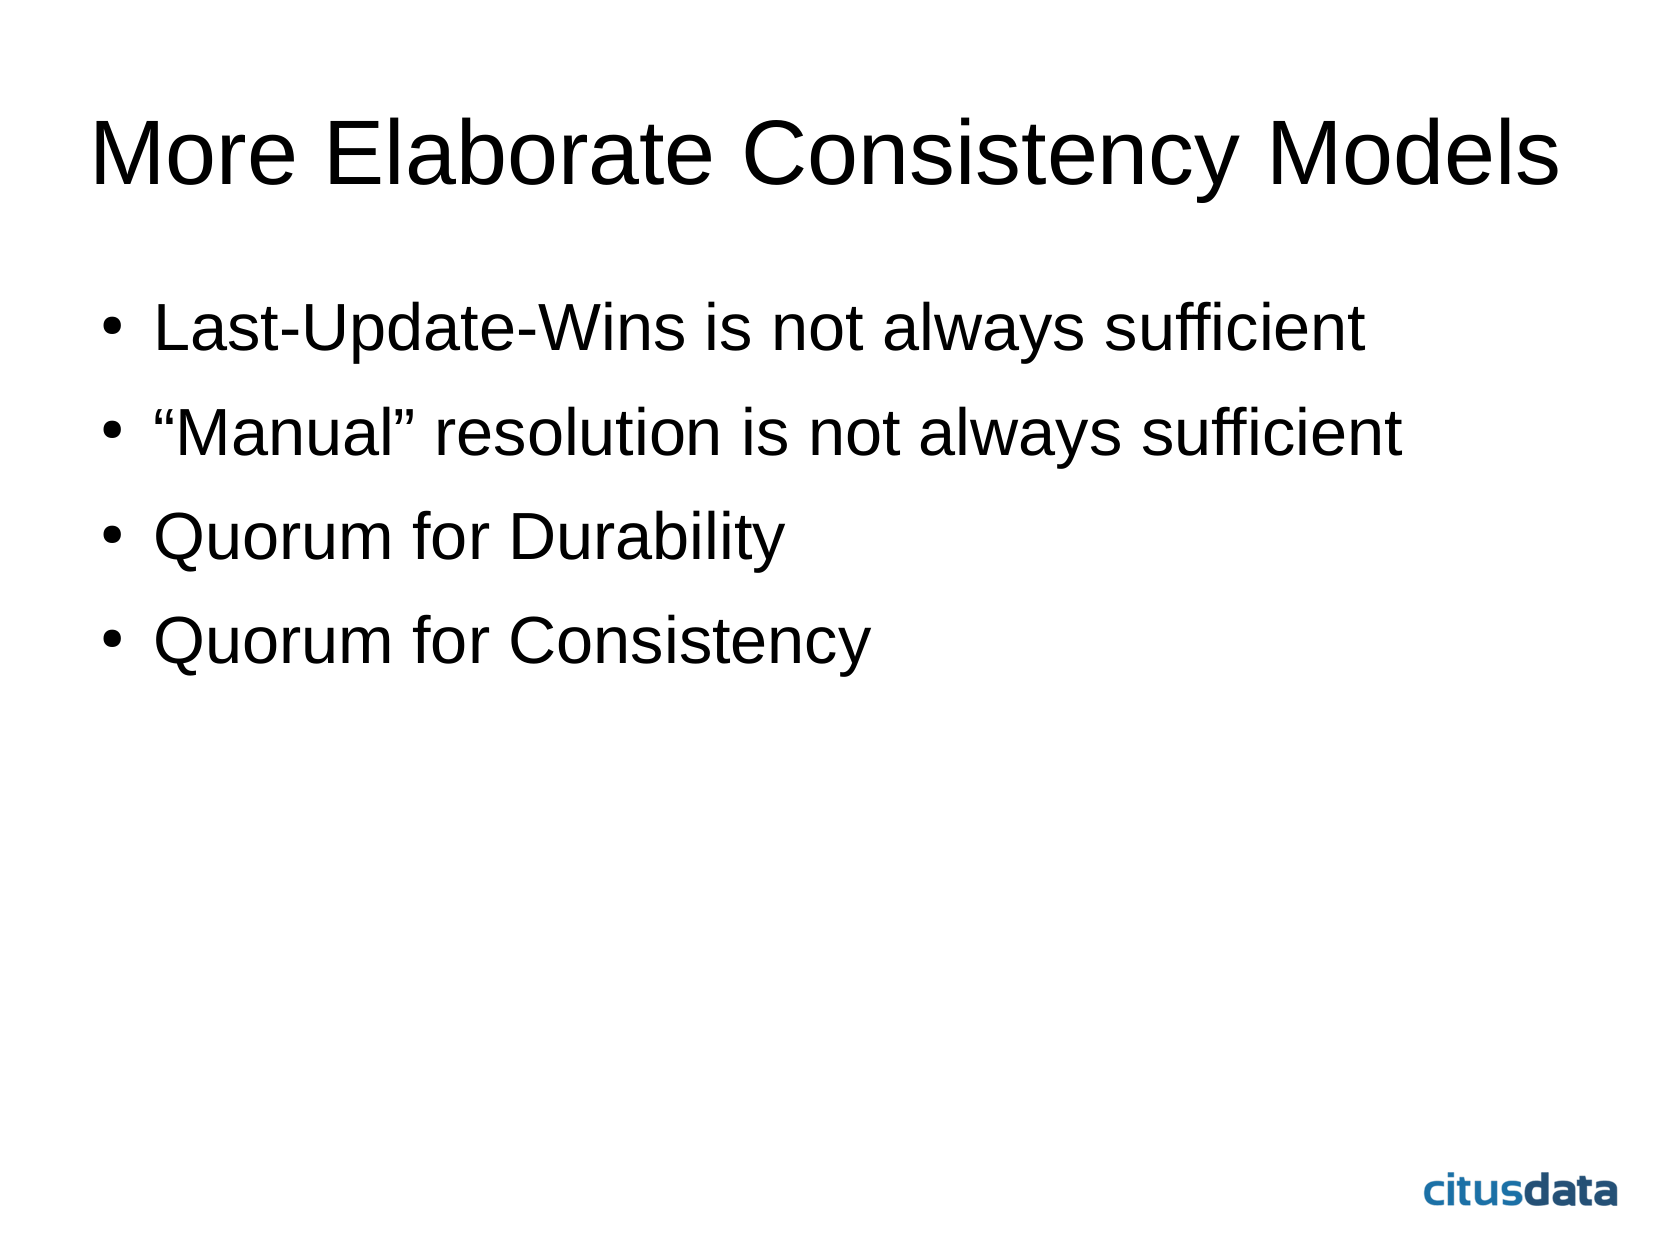

# More Elaborate Consistency Models
Last-Update-Wins is not always sufficient
“Manual” resolution is not always sufficient
Quorum for Durability
Quorum for Consistency